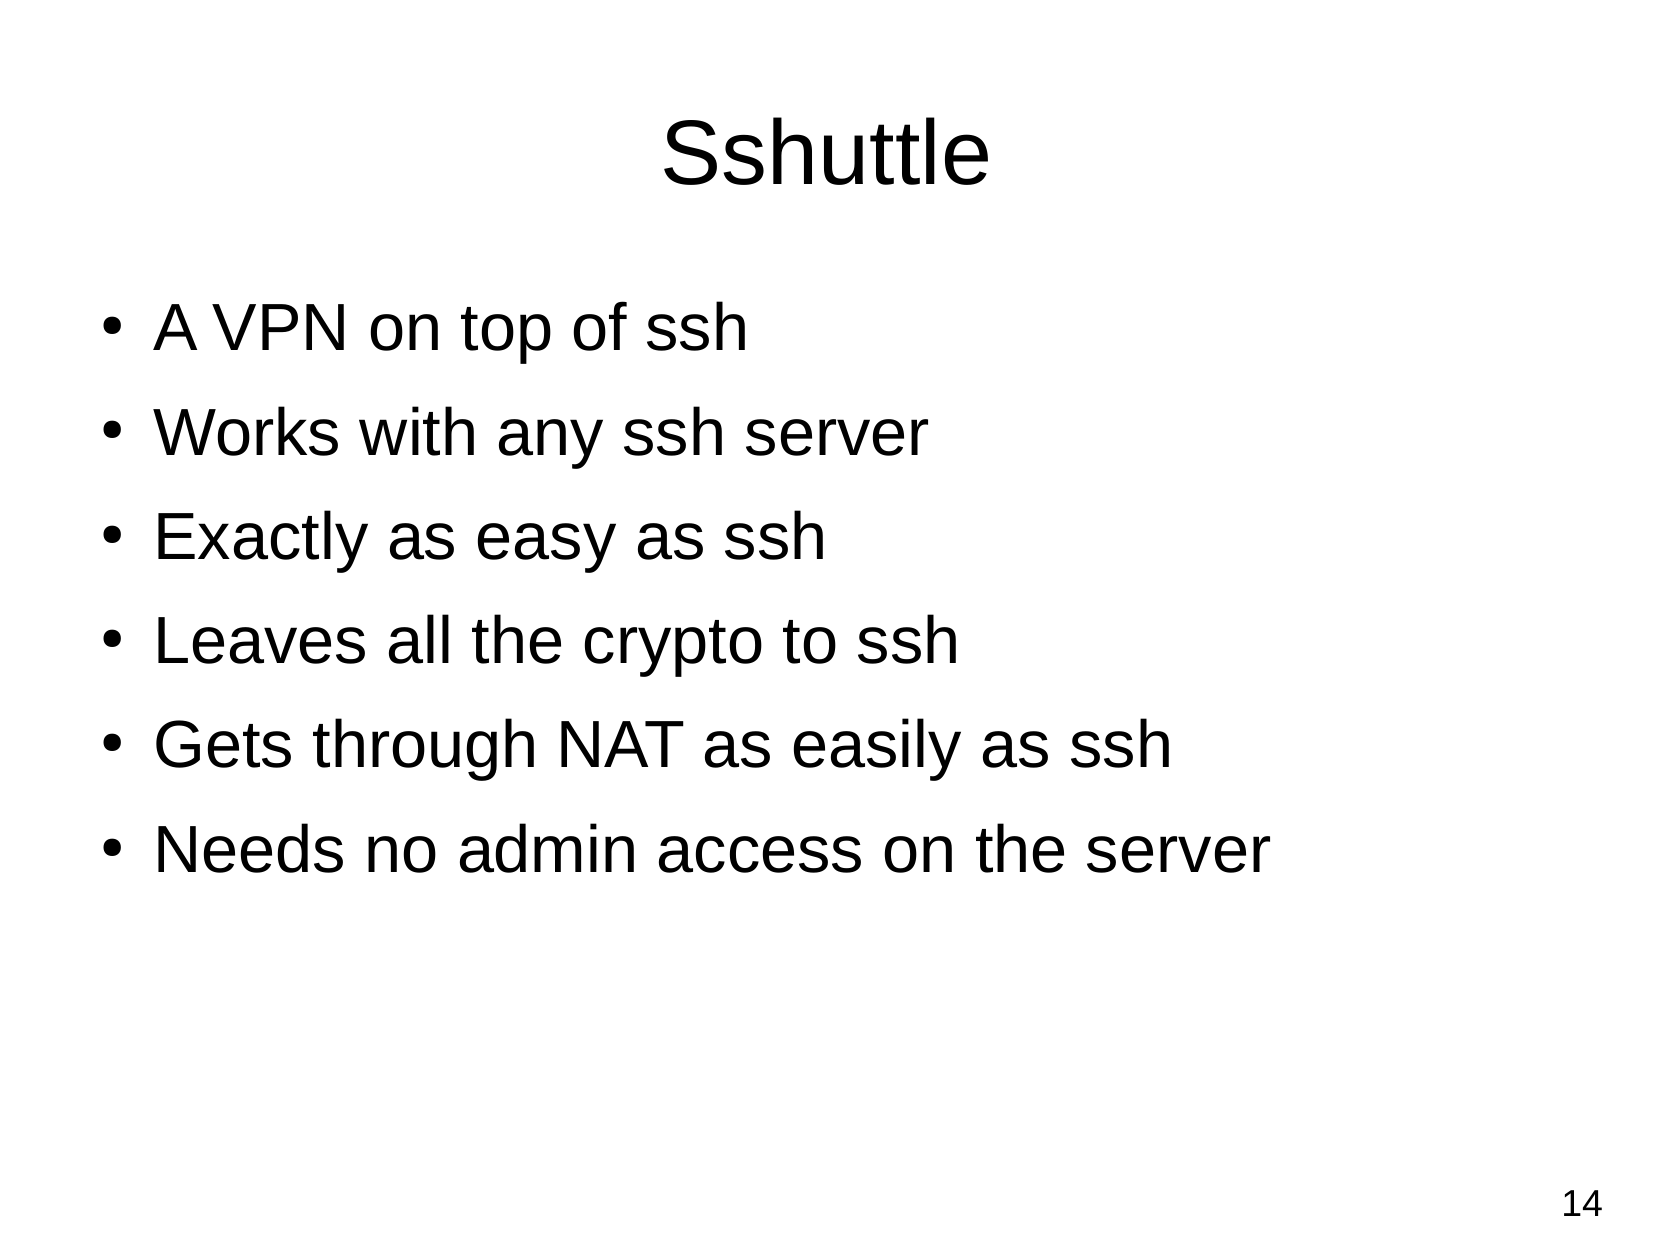

# Sshuttle
A VPN on top of ssh
Works with any ssh server
Exactly as easy as ssh
Leaves all the crypto to ssh
Gets through NAT as easily as ssh
Needs no admin access on the server
14